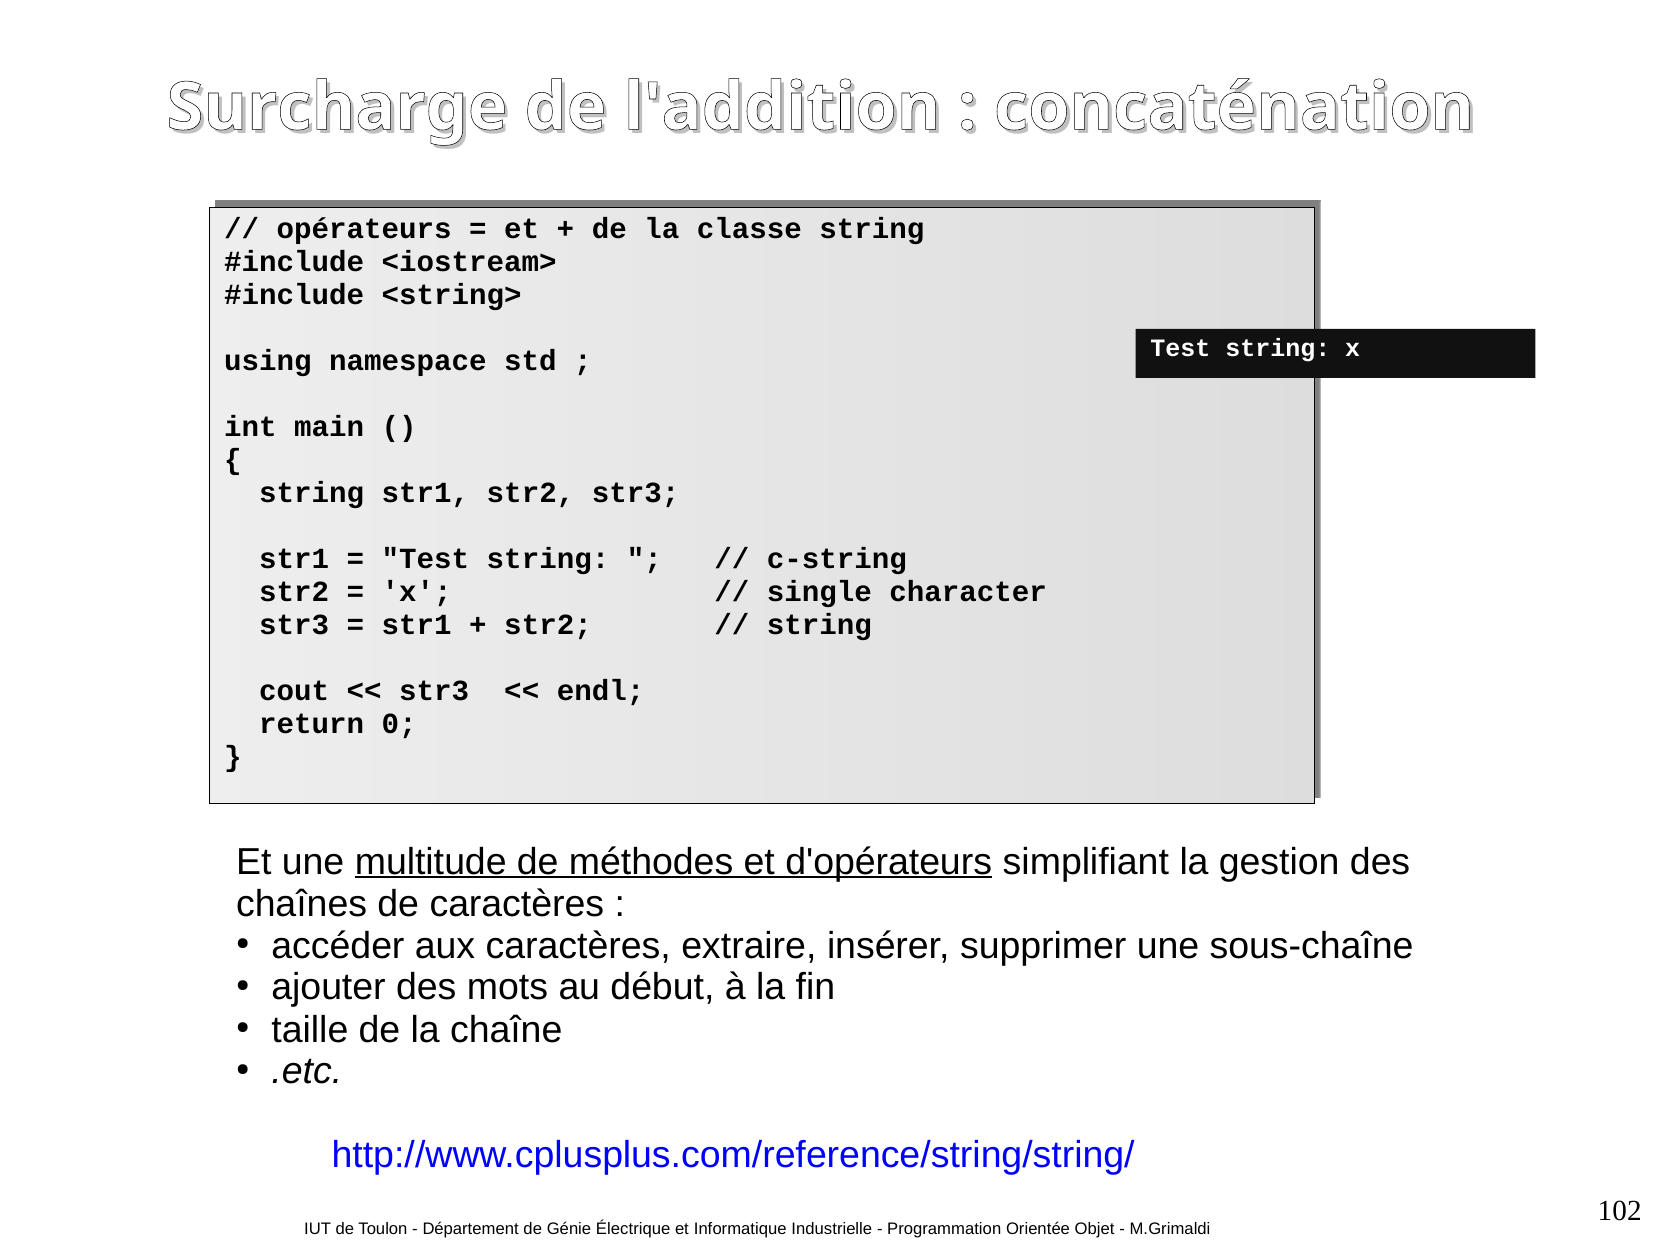

# Surcharge de l'addition : concaténation
// opérateurs = et + de la classe string
#include <iostream>
#include <string>
using namespace std ;
int main ()
{
 string str1, str2, str3;
 str1 = "Test string: "; // c-string
 str2 = 'x'; // single character
 str3 = str1 + str2; // string
 cout << str3 << endl;
 return 0;
}
Test string: x
Et une multitude de méthodes et d'opérateurs simplifiant la gestion des chaînes de caractères :
accéder aux caractères, extraire, insérer, supprimer une sous-chaîne
ajouter des mots au début, à la fin
taille de la chaîne
.etc.
http://www.cplusplus.com/reference/string/string/